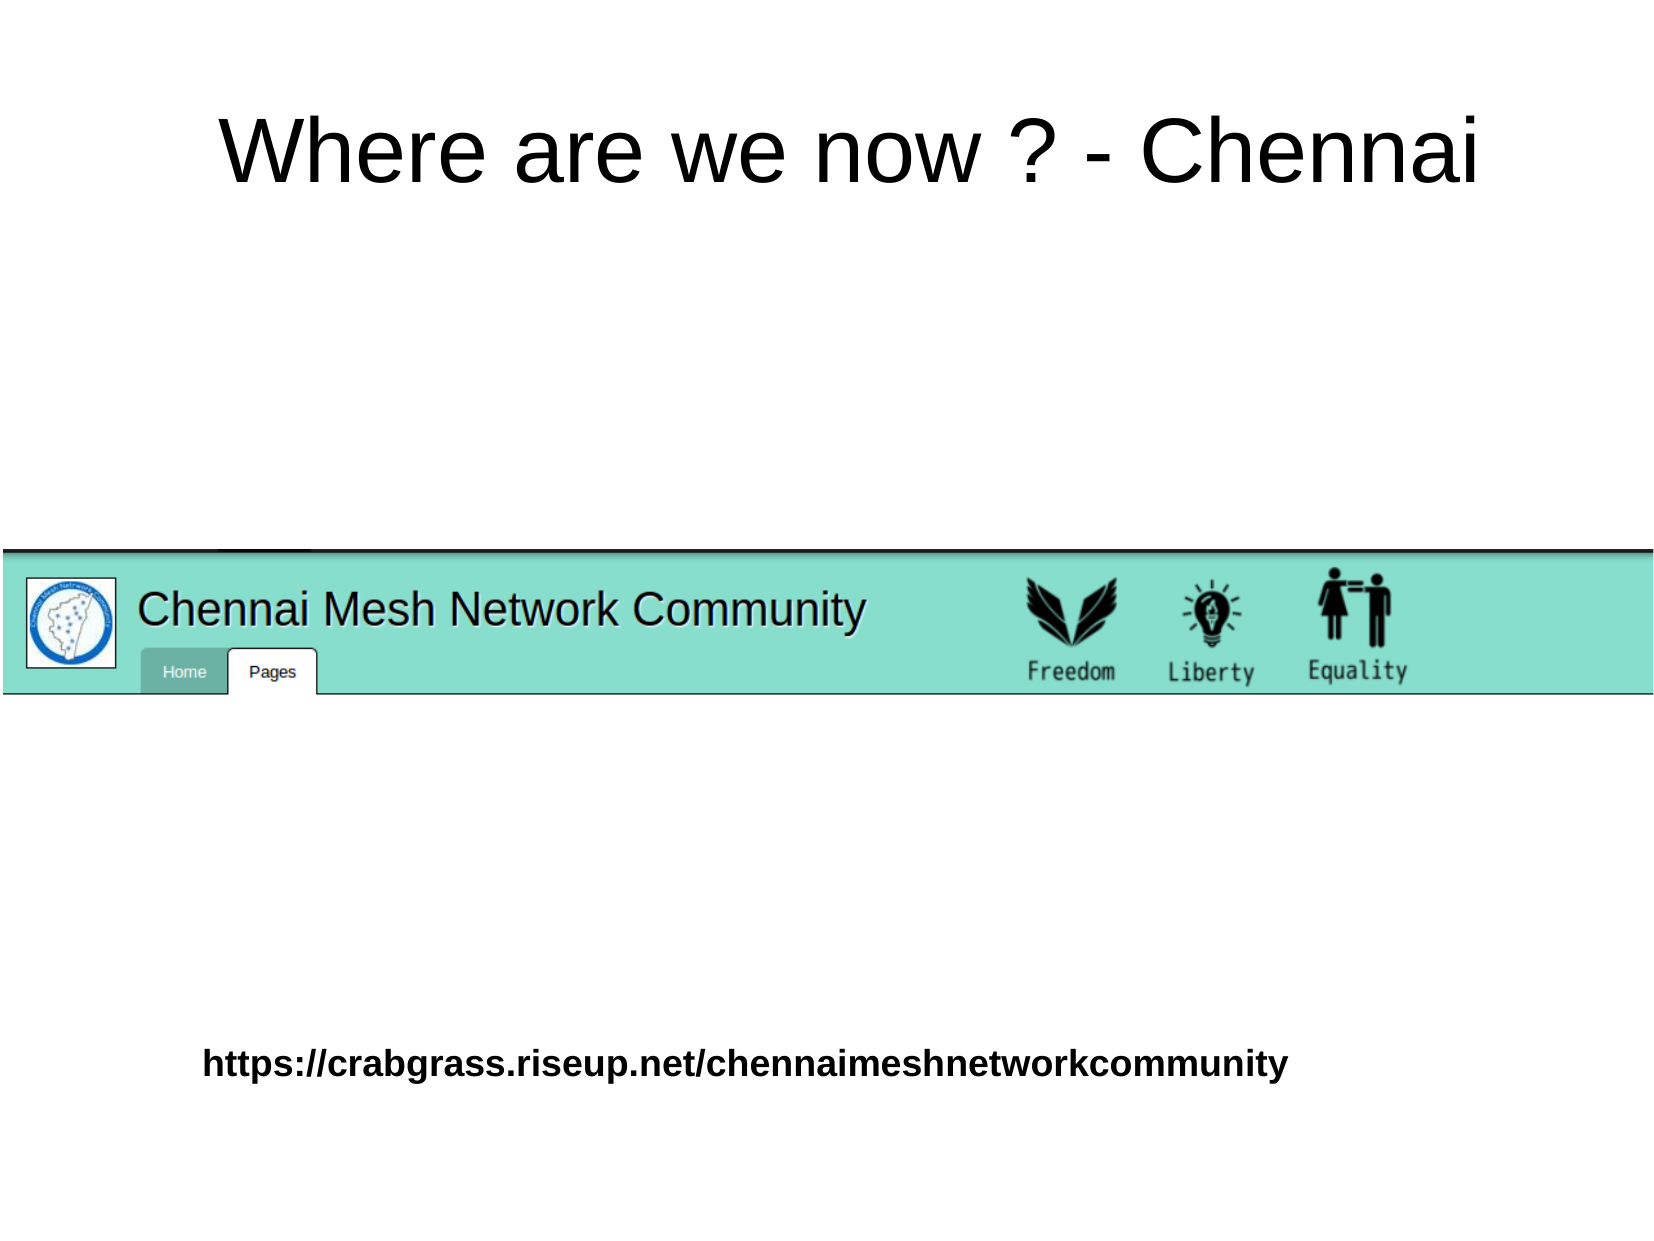

# Where are we now ? - Chennai
https://crabgrass.riseup.net/chennaimeshnetworkcommunity